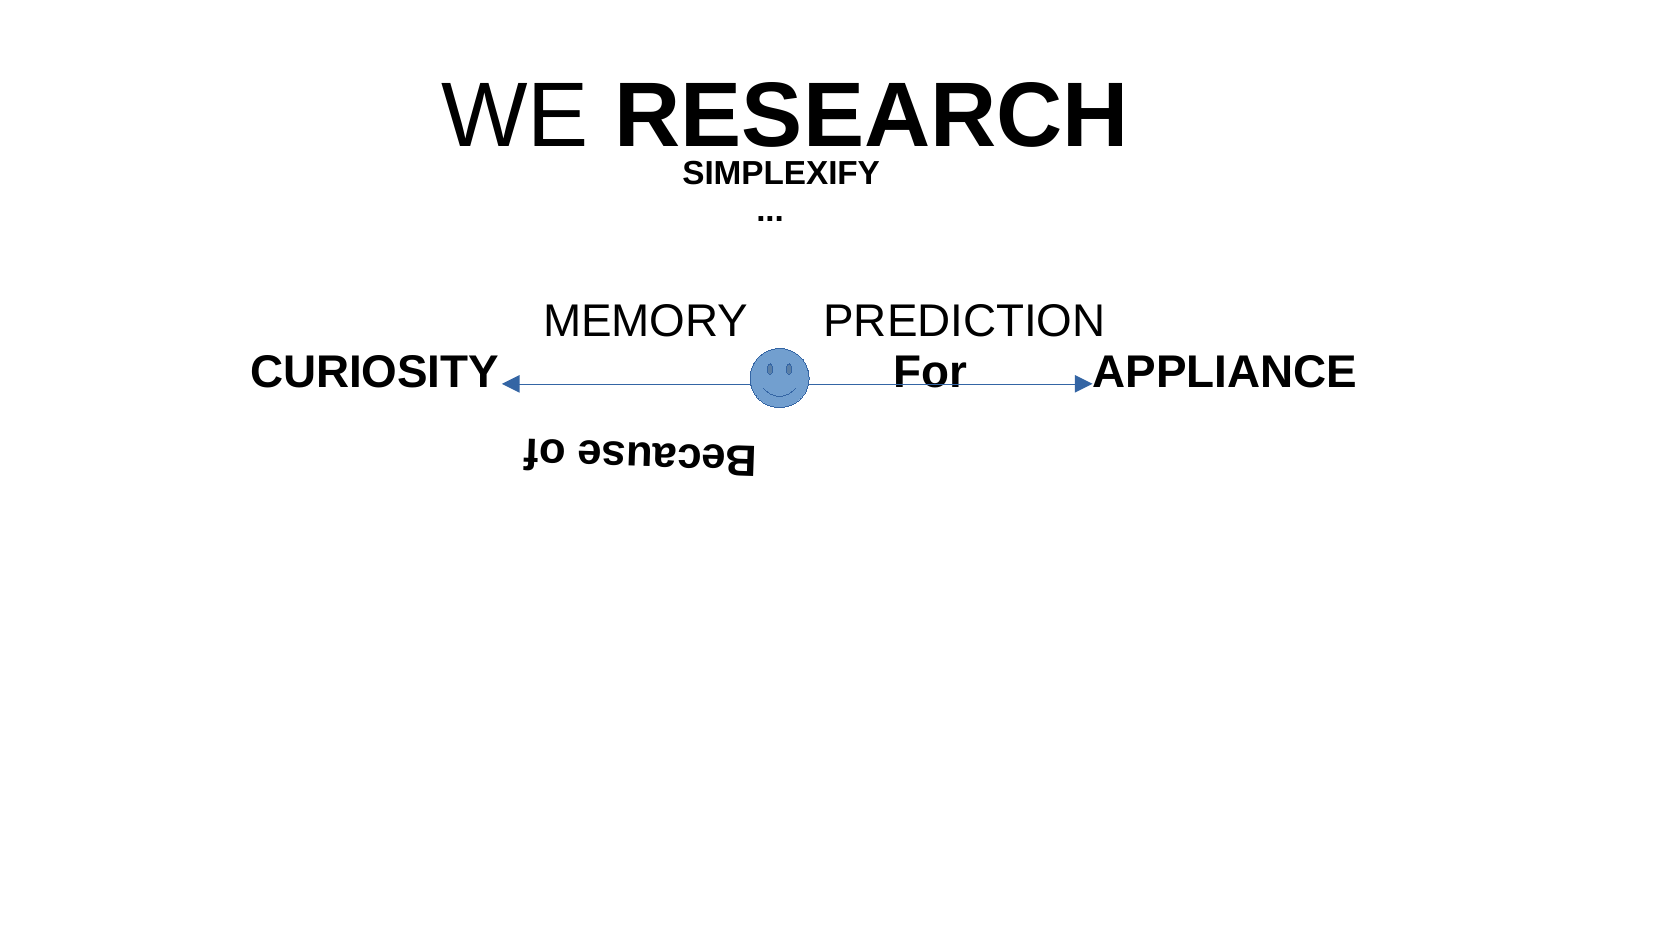

# WE RESEARCH
SIMPLEXIFY
 ...
 MEMORY PREDICTION
CURIOSITY For APPLIANCE
Because of